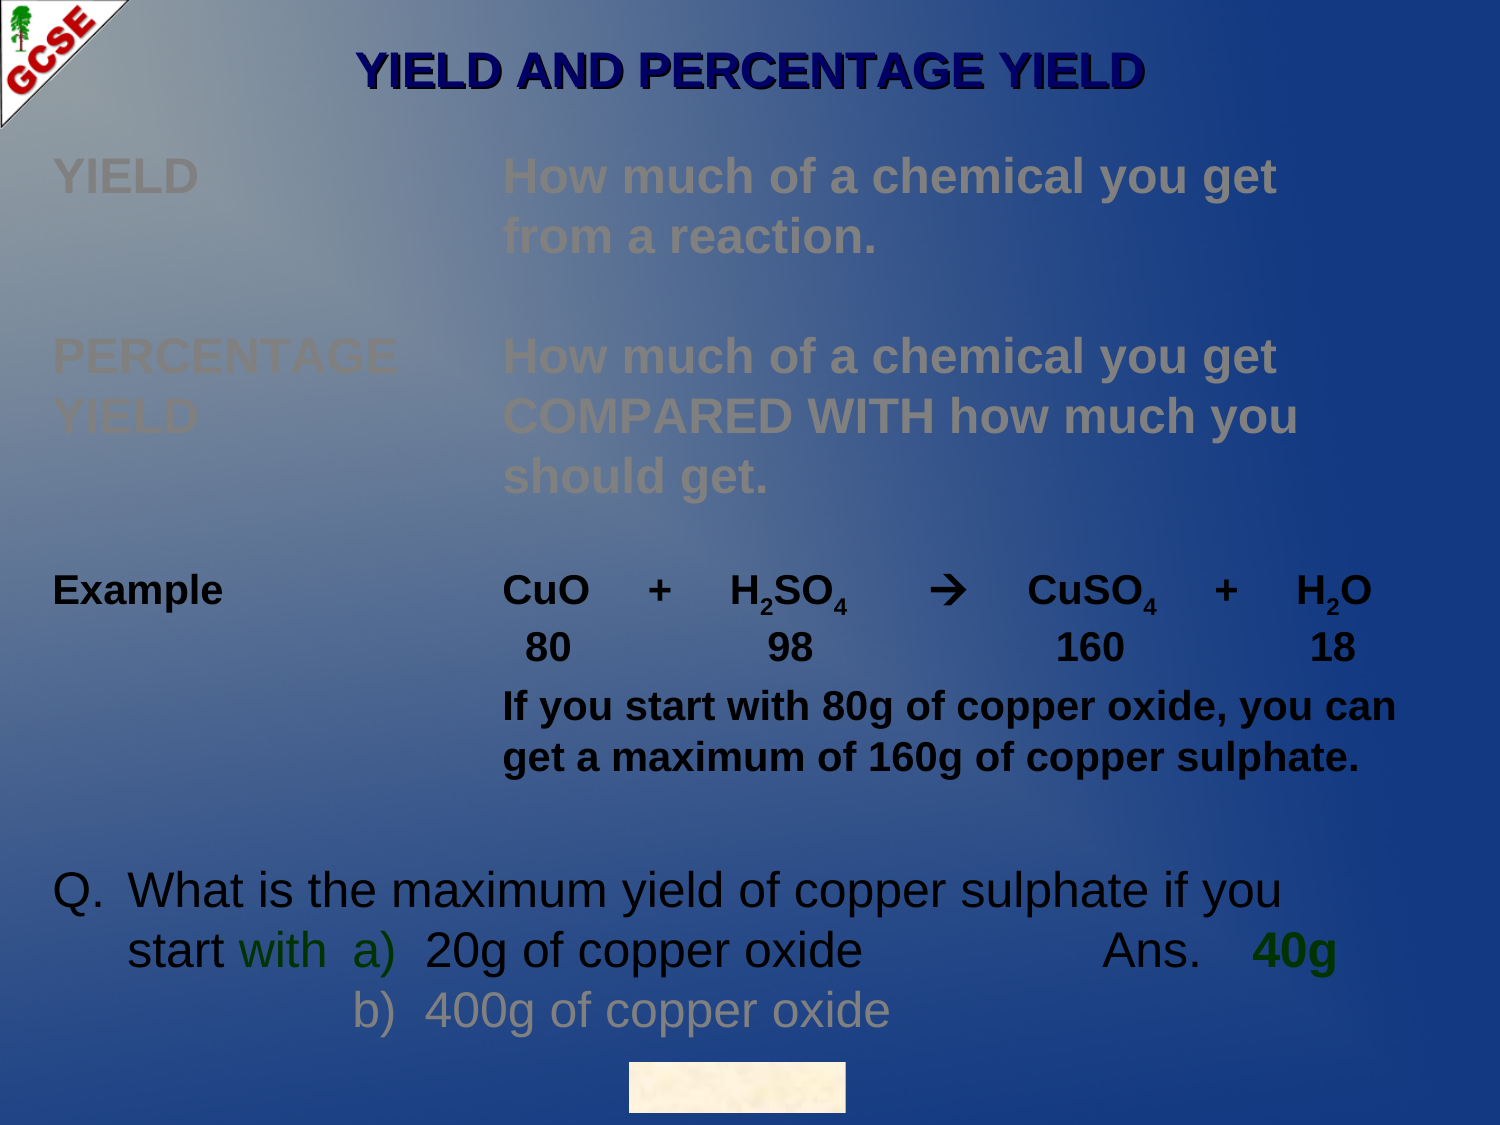

YIELD AND PERCENTAGE YIELD
YIELD	 		How much of a chemical you get
			from a reaction.
PERCENTAGE	How much of a chemical you get
YIELD 		COMPARED WITH how much you
			should get.
Example		CuO + H2SO4  CuSO4 + H2O
			 80	 98	 160	 18
			If you start with 80g of copper oxide, you can
			get a maximum of 160g of copper sulphate.
What is the maximum yield of copper sulphate if you
	start with 	a) 20g of copper oxide		Ans.	40g
			b) 400g of copper oxide
HOPTON